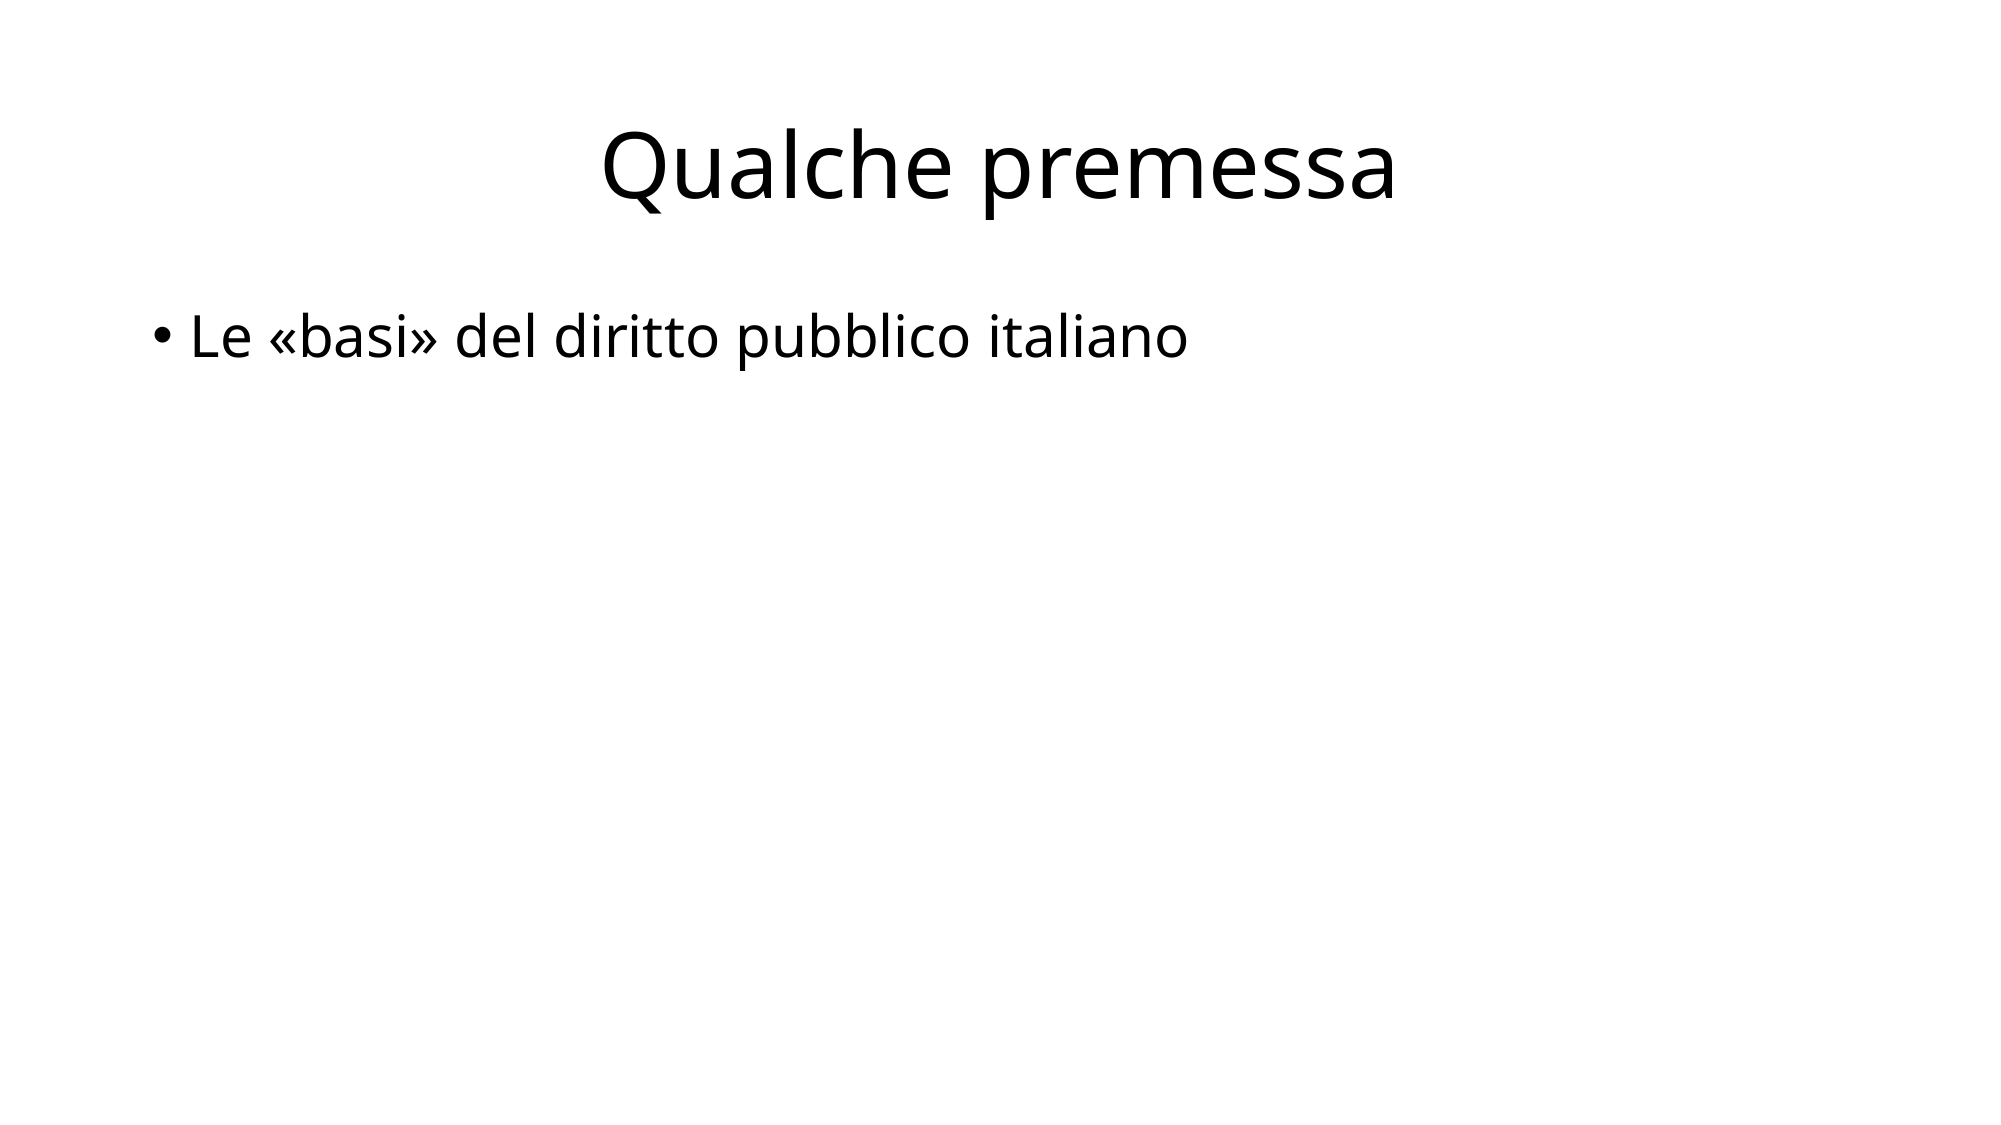

# Qualche premessa
Le «basi» del diritto pubblico italiano